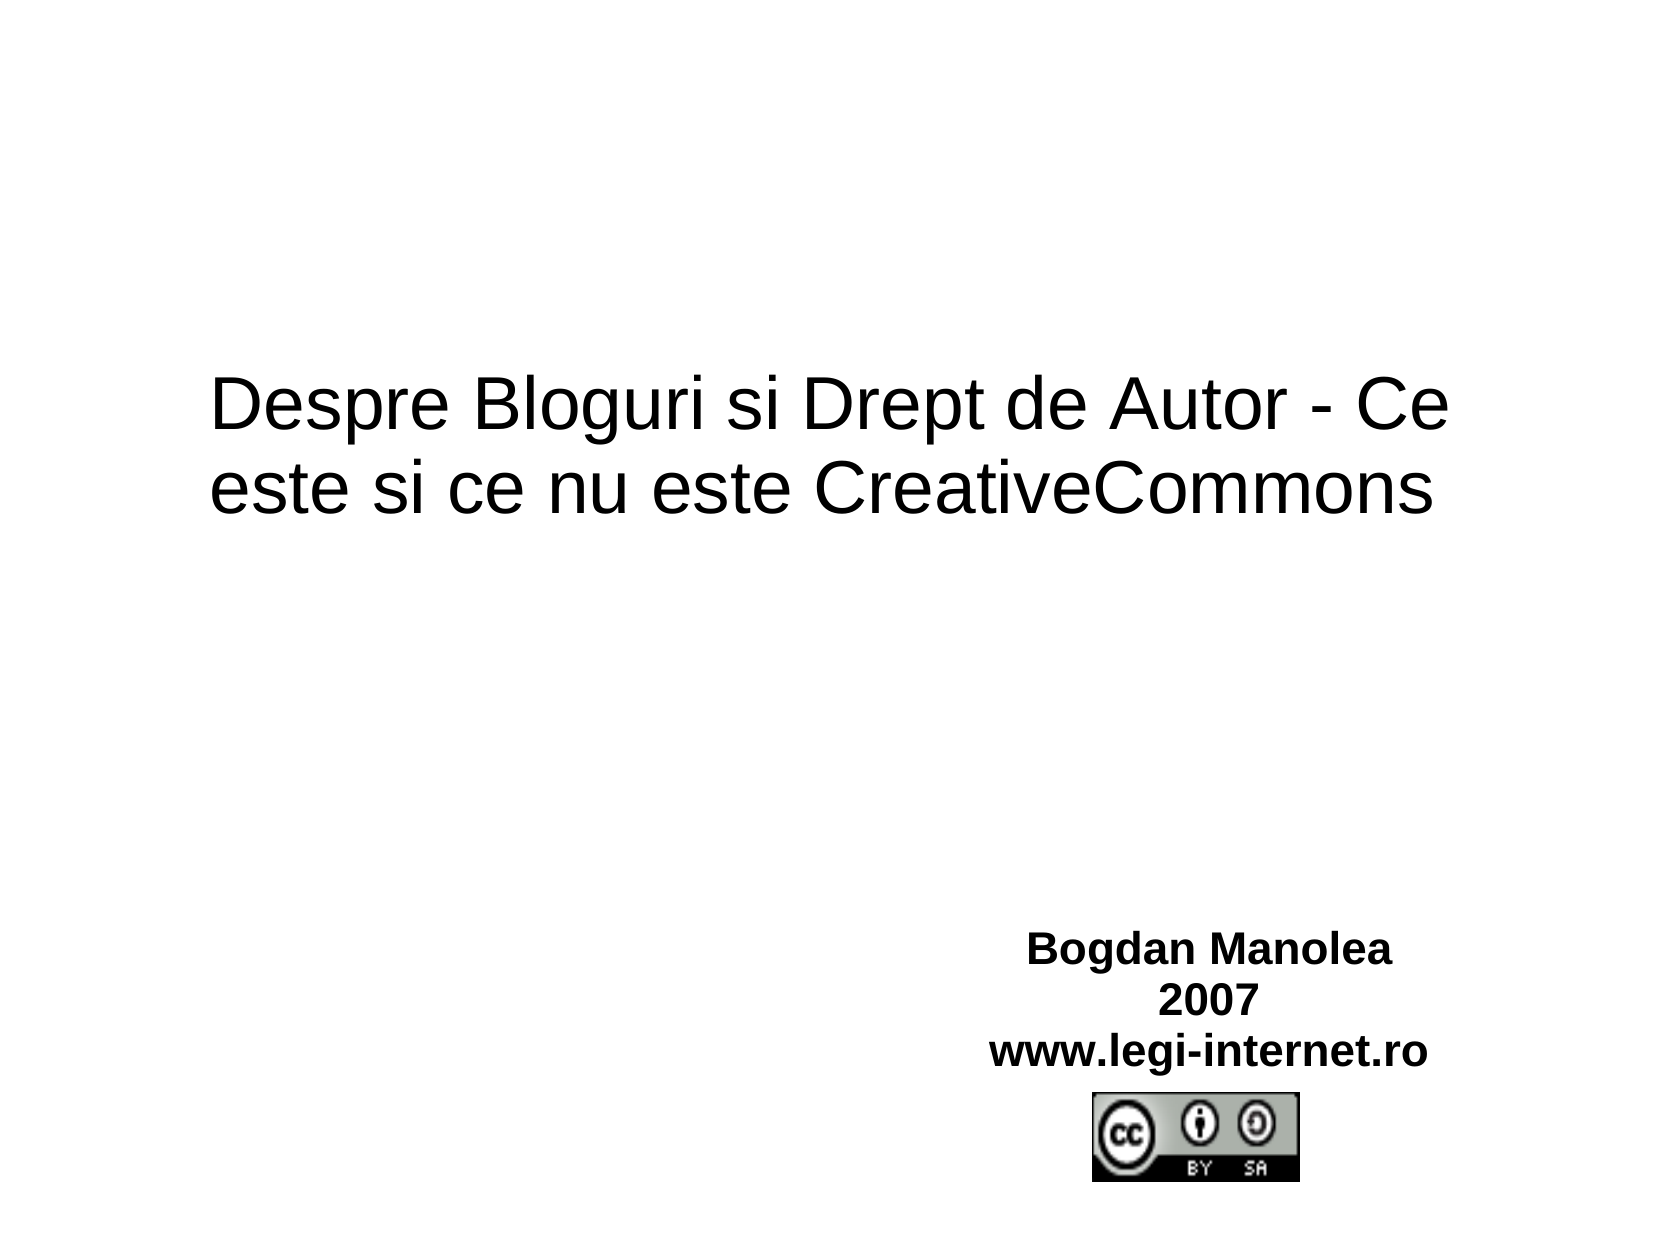

Despre Bloguri si Drept de Autor - Ce este si ce nu este CreativeCommons
Bogdan Manolea
2007
www.legi-internet.ro